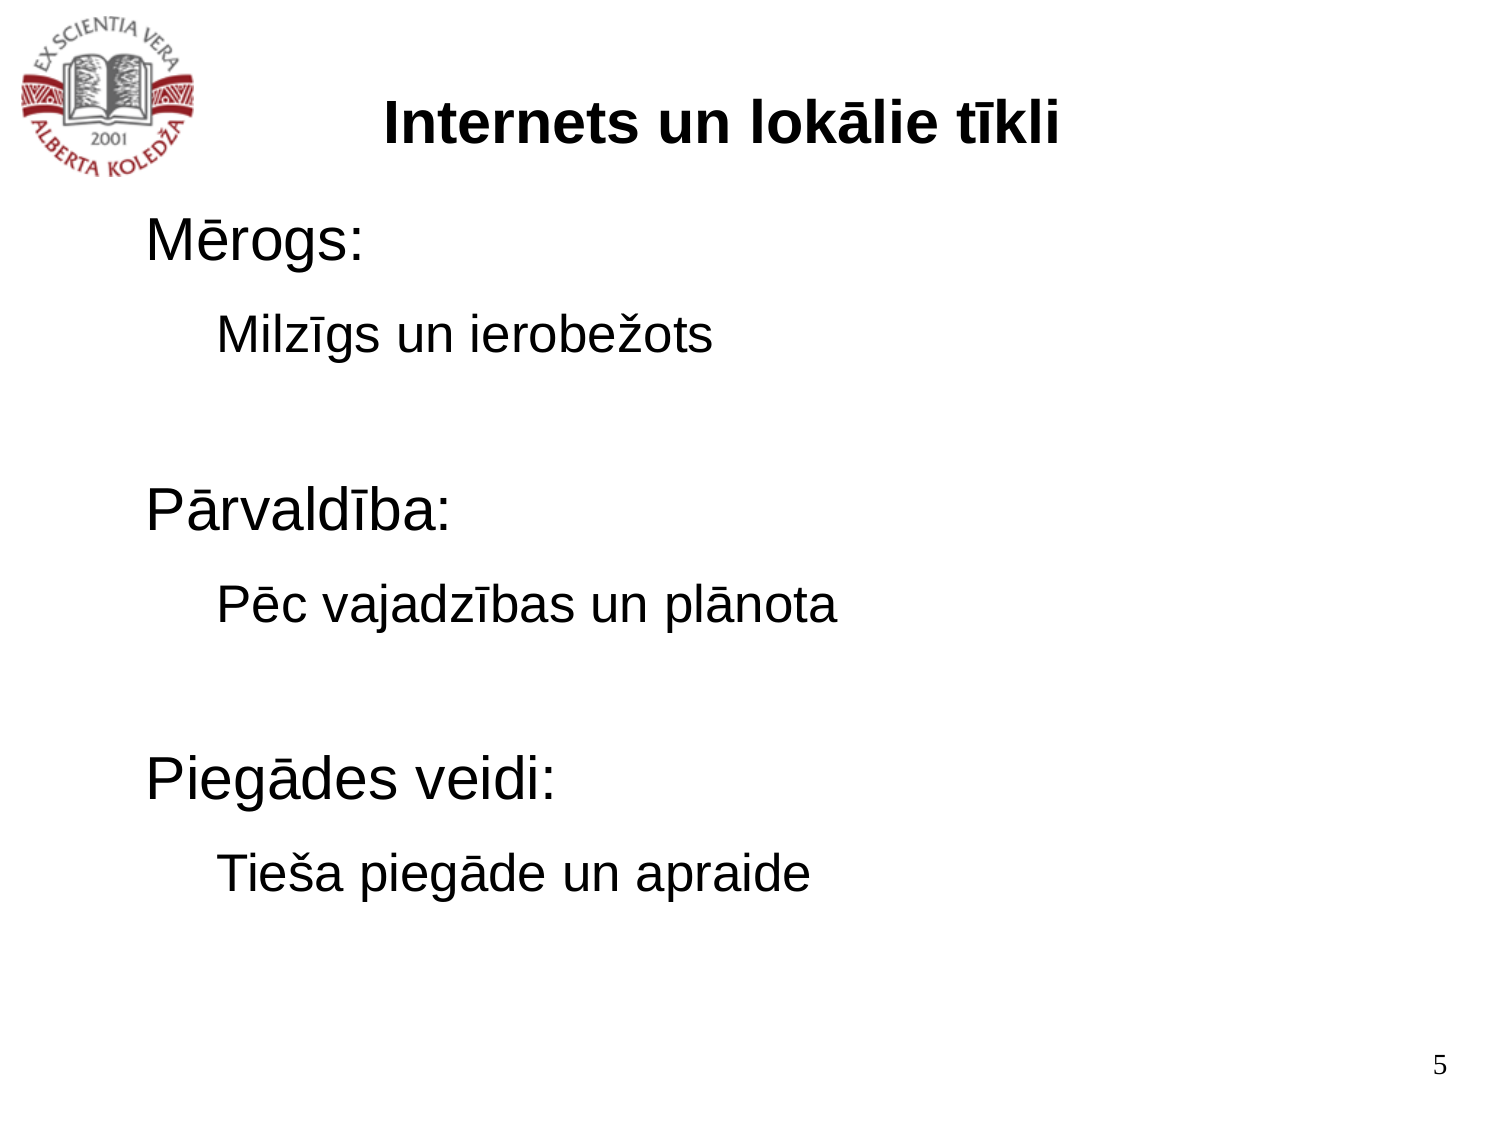

# Internets un lokālie tīkli
Mērogs:
Milzīgs un ierobežots
Pārvaldība:
Pēc vajadzības un plānota
Piegādes veidi:
Tieša piegāde un apraide